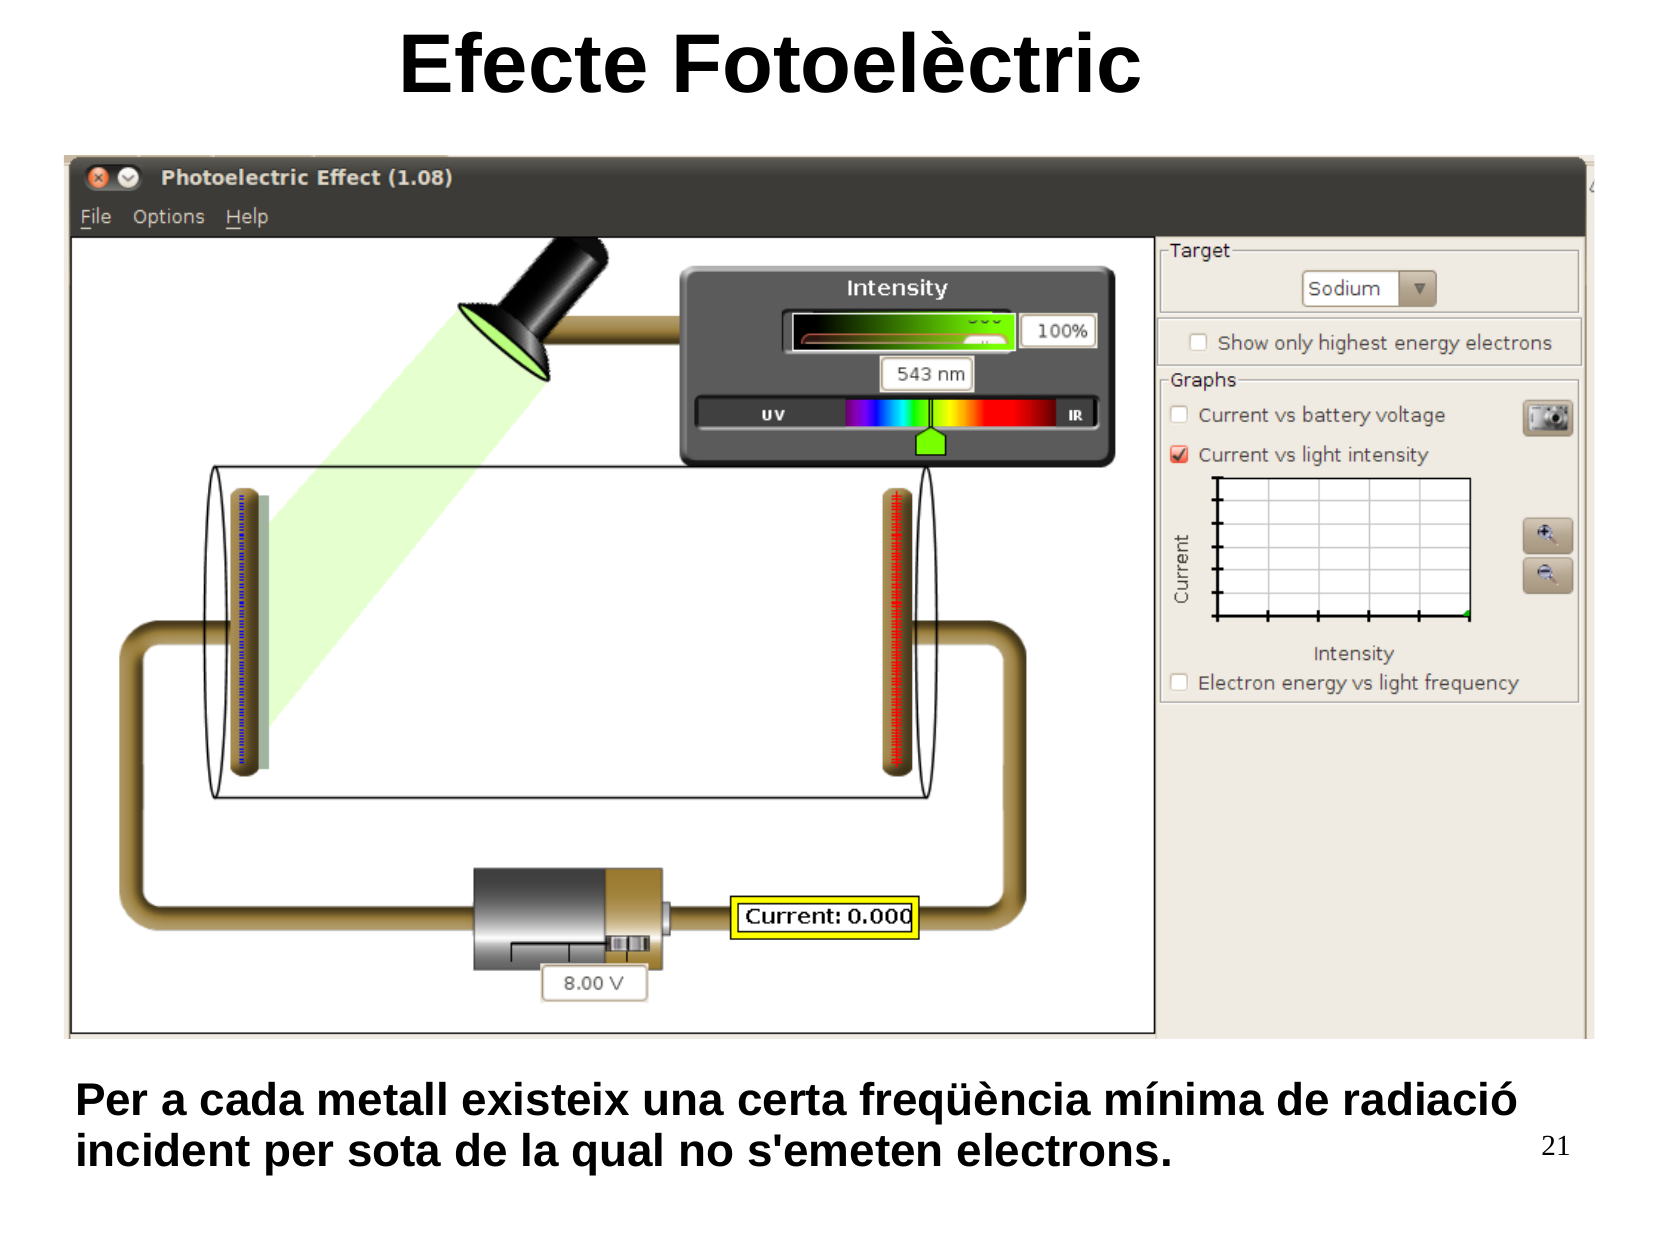

Efecte Fotoelèctric
Per a cada metall existeix una certa freqüència mínima de radiació incident per sota de la qual no s'emeten electrons.
21